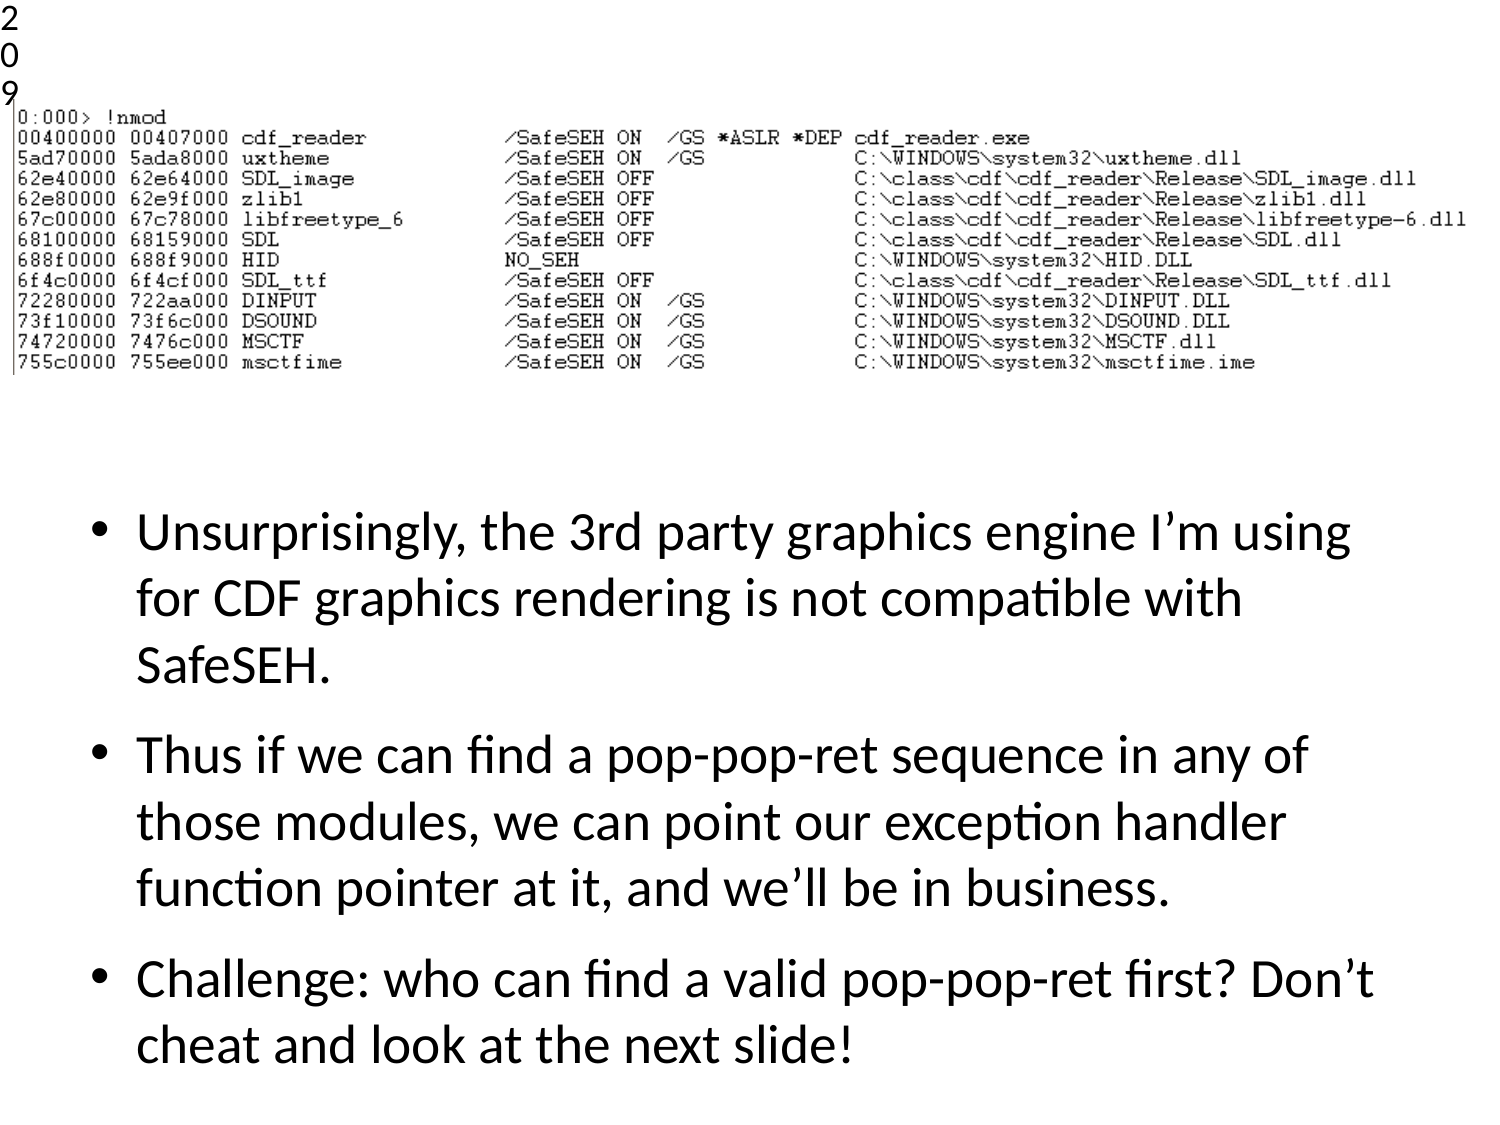

# Unsurprisingly, the 3rd party graphics engine I’m using for CDF graphics rendering is not compatible with SafeSEH.
Thus if we can find a pop-pop-ret sequence in any of those modules, we can point our exception handler function pointer at it, and we’ll be in business.
Challenge: who can find a valid pop-pop-ret first? Don’t cheat and look at the next slide!